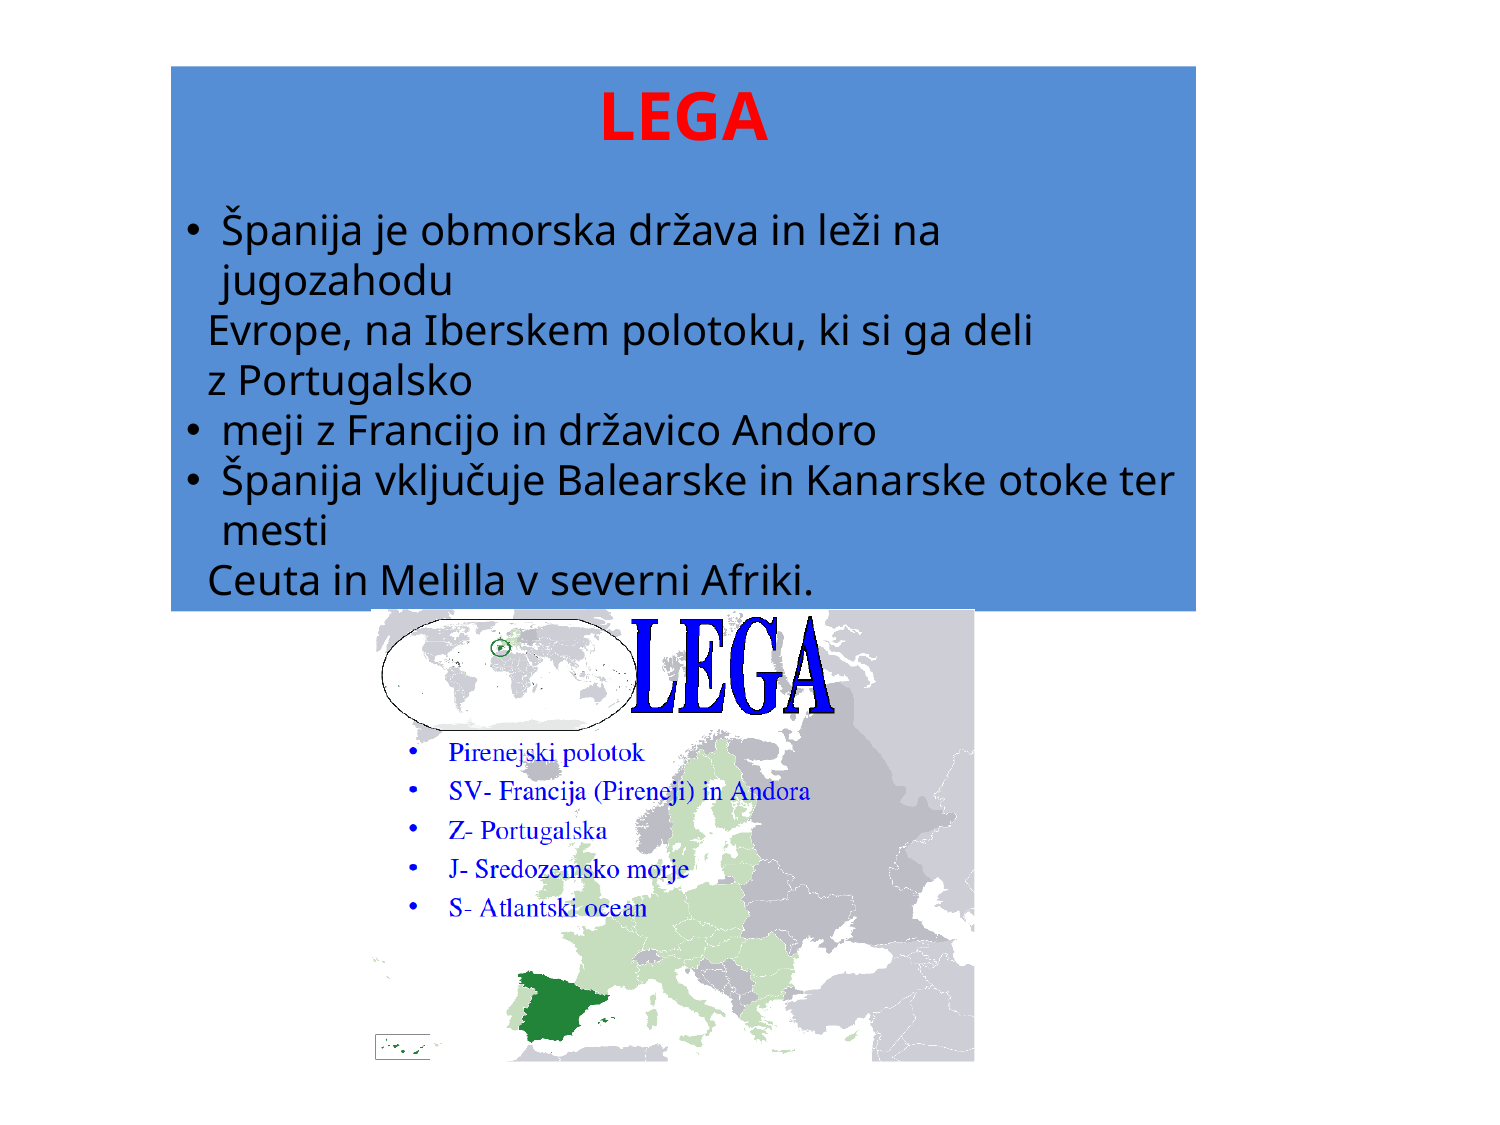

LEGA
Španija je obmorska država in leži na jugozahodu
 Evrope, na Iberskem polotoku, ki si ga deli
 z Portugalsko
meji z Francijo in državico Andoro
Španija vključuje Balearske in Kanarske otoke ter mesti
 Ceuta in Melilla v severni Afriki.